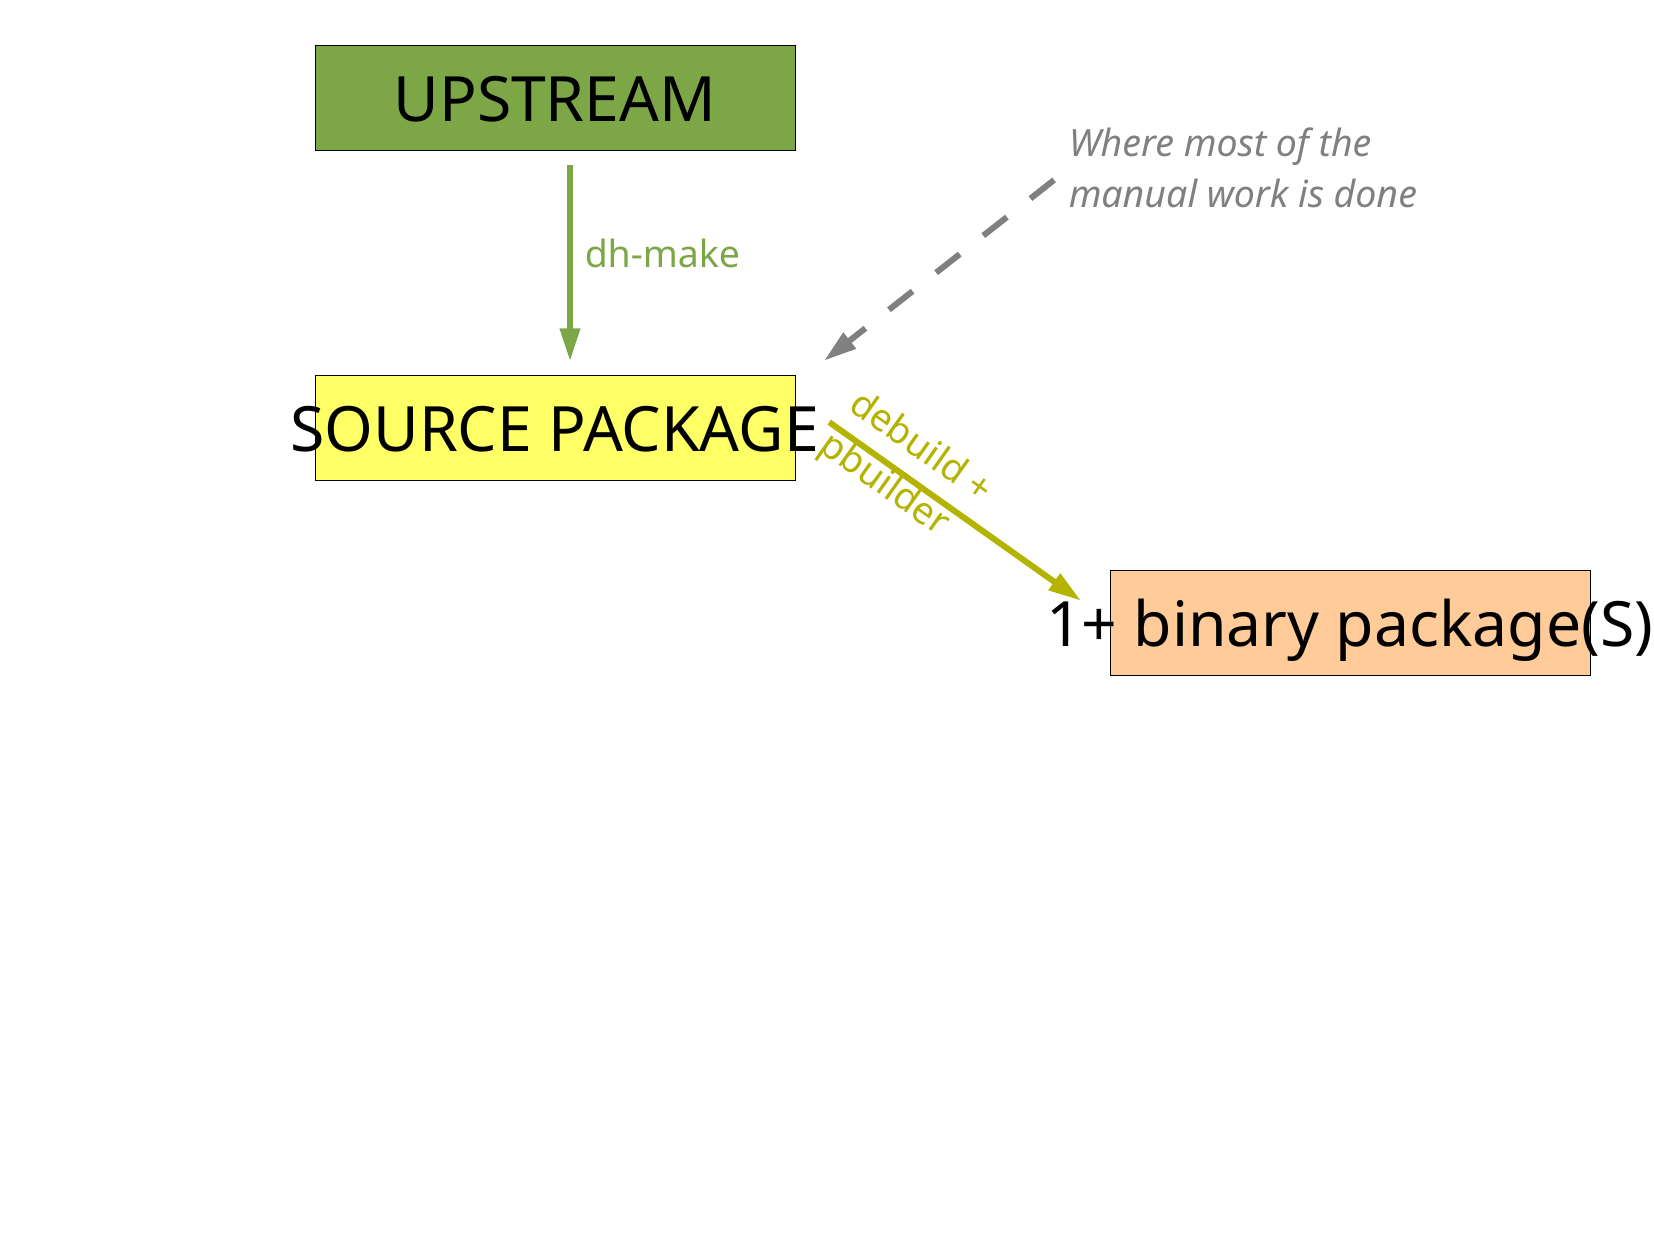

UPSTREAM
Where most of the
manual work is done
dh-make
SOURCE PACKAGE
debuild + pbuilder
1+ binary package(S)